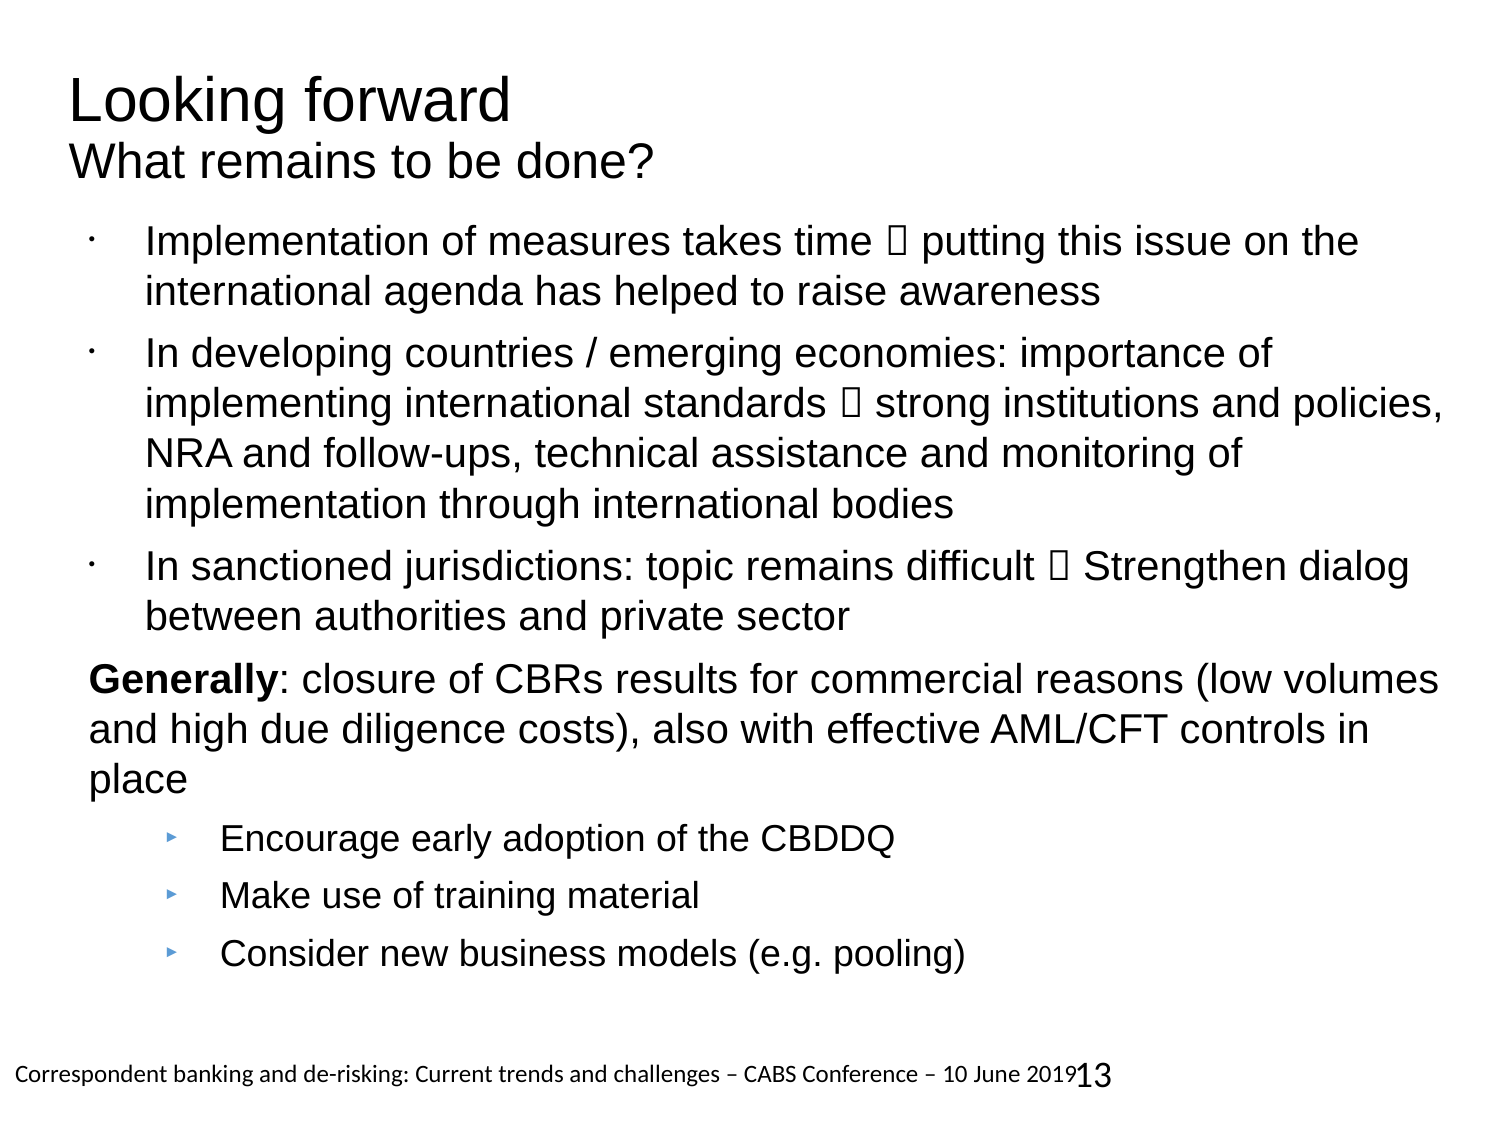

Looking forward
What remains to be done?
Implementation of measures takes time  putting this issue on the international agenda has helped to raise awareness
In developing countries / emerging economies: importance of implementing international standards  strong institutions and policies, NRA and follow-ups, technical assistance and monitoring of implementation through international bodies
In sanctioned jurisdictions: topic remains difficult  Strengthen dialog between authorities and private sector
Generally: closure of CBRs results for commercial reasons (low volumes and high due diligence costs), also with effective AML/CFT controls in place
Encourage early adoption of the CBDDQ
Make use of training material
Consider new business models (e.g. pooling)
Correspondent banking and de-risking: Current trends and challenges – CABS Conference – 10 June 2019